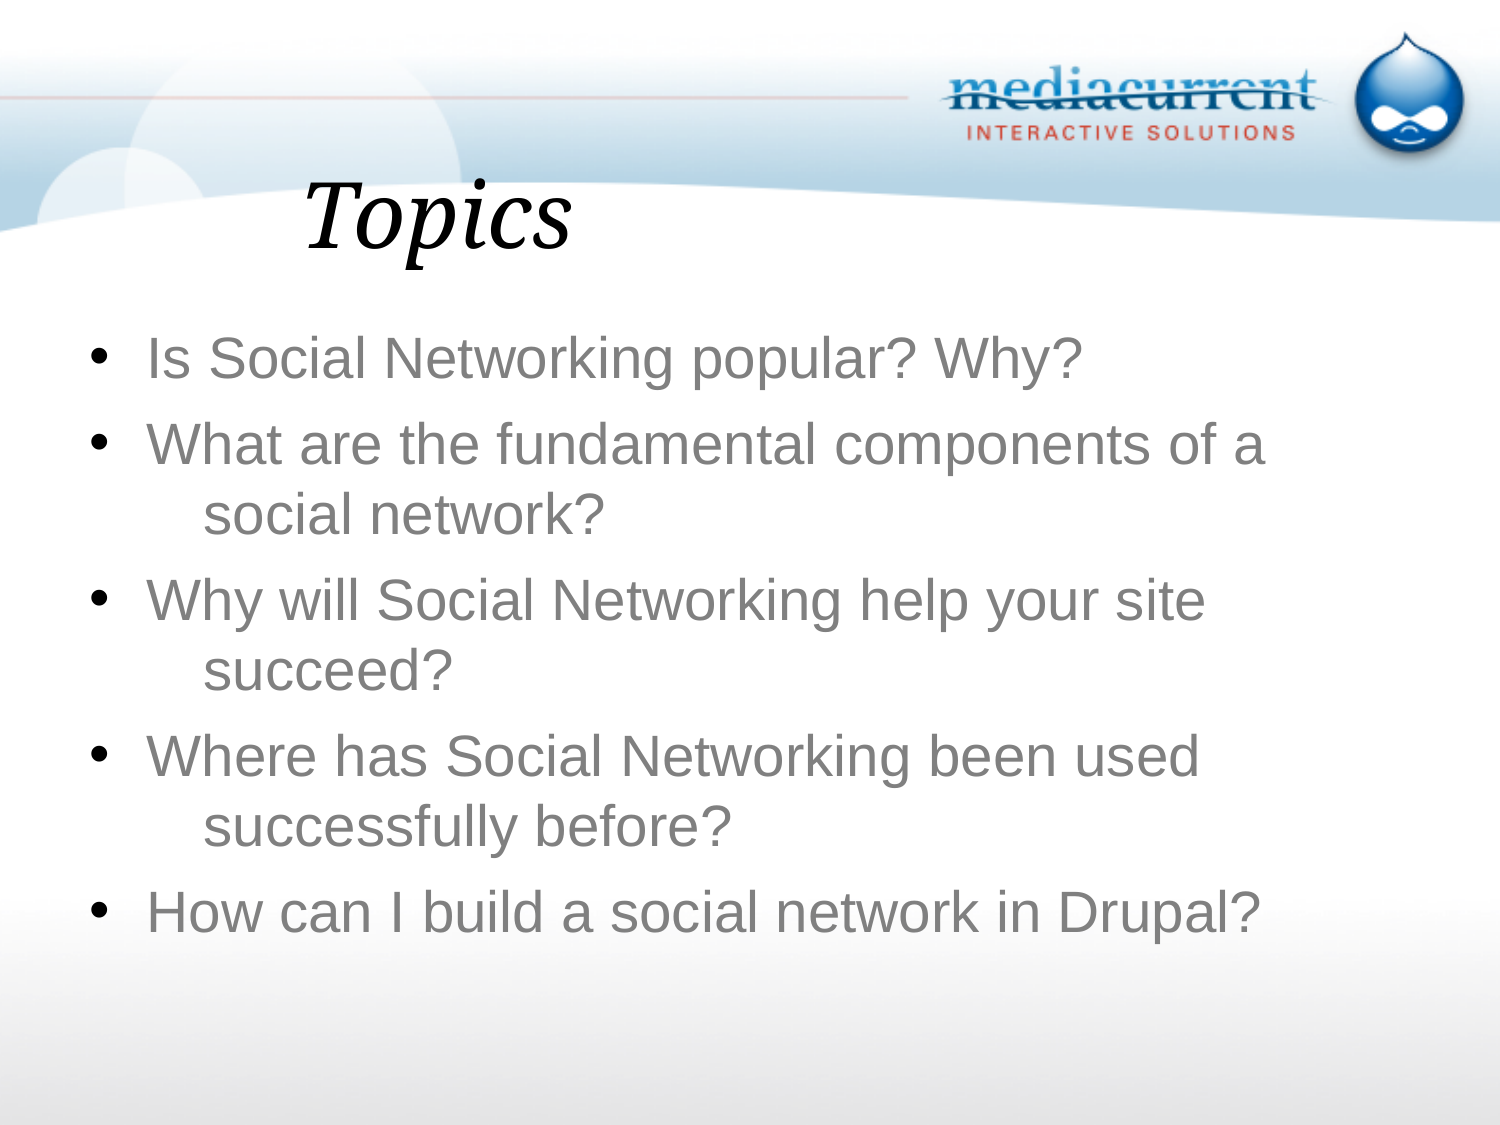

Topics
Is Social Networking popular? Why?
What are the fundamental components of a social network?
Why will Social Networking help your site succeed?
Where has Social Networking been used successfully before?
How can I build a social network in Drupal?